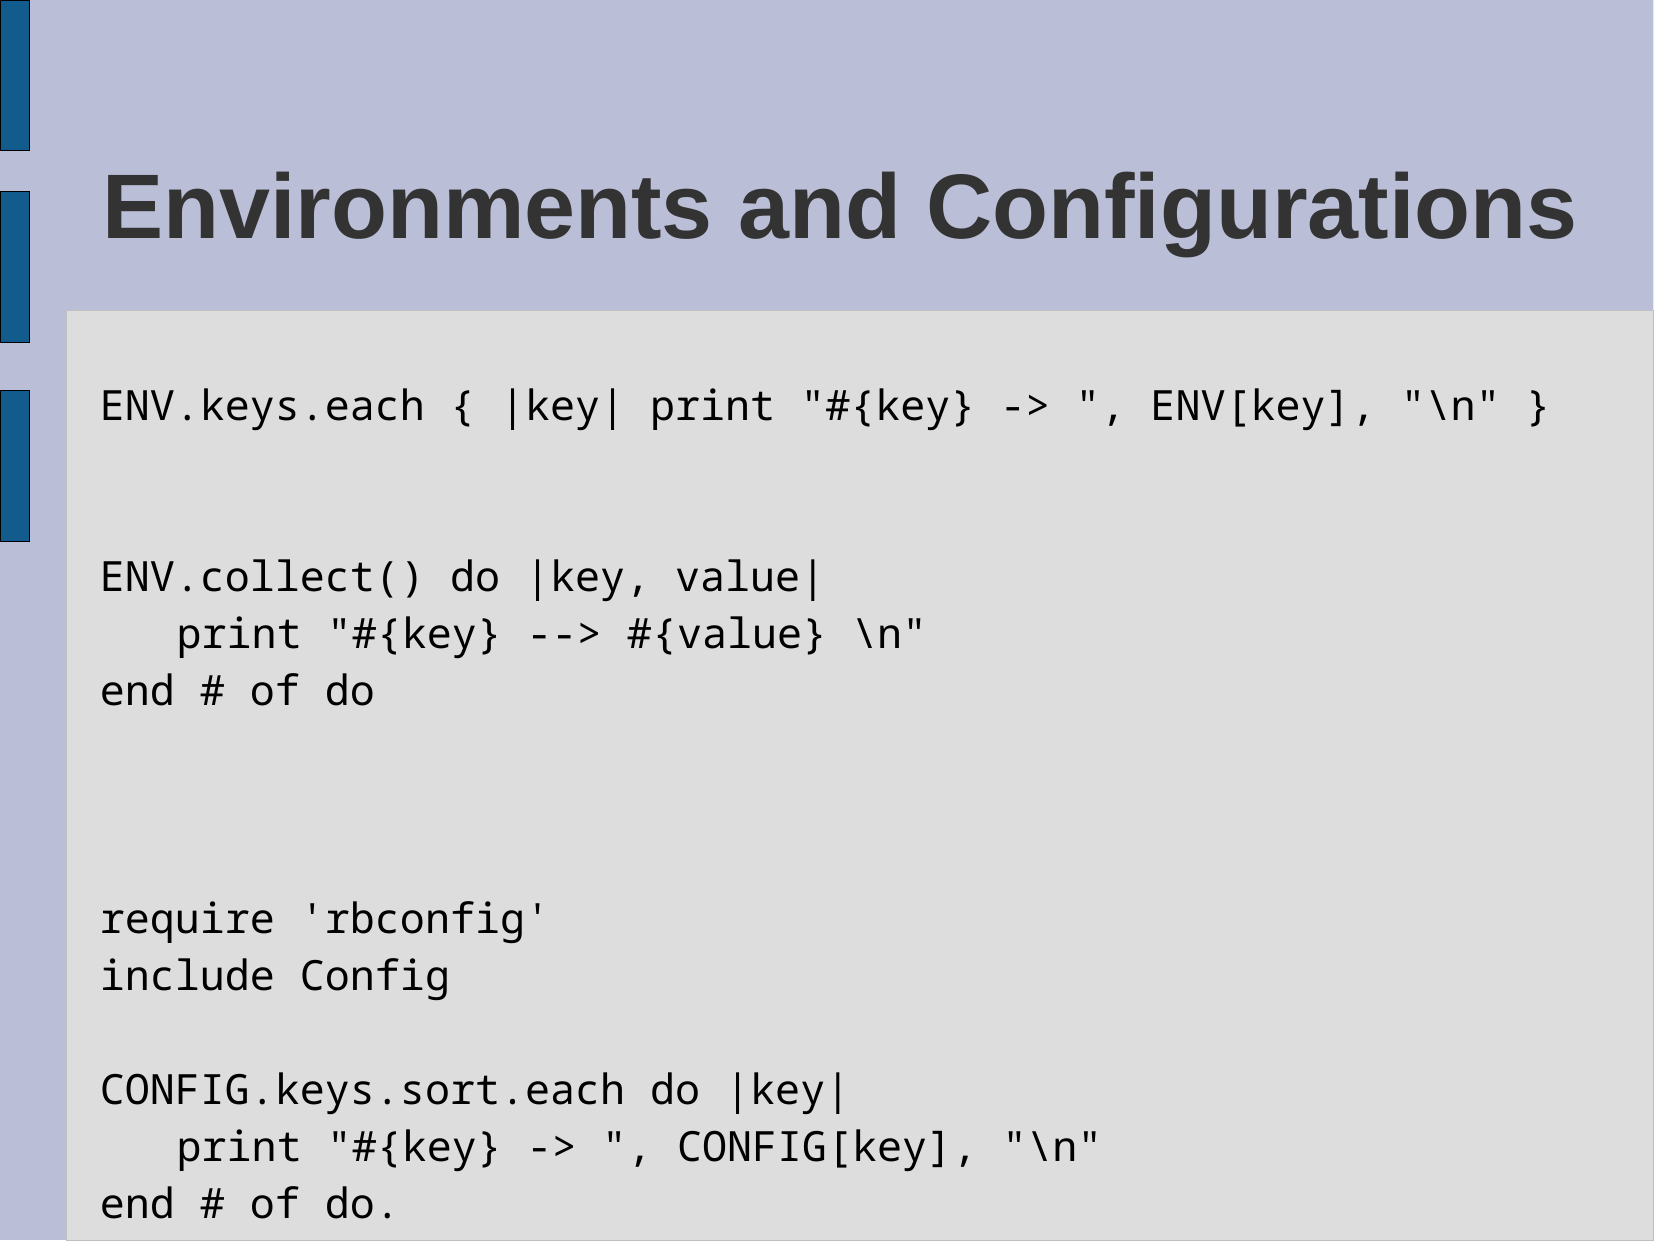

#
Environments and Configurations
ENV.keys.each { |key| print "#{key} -> ", ENV[key], "\n" }
ENV.collect() do |key, value|
print "#{key} --> #{value} \n"
end # of do
require 'rbconfig'
include Config
CONFIG.keys.sort.each do |key|
print "#{key} -> ", CONFIG[key], "\n"
end # of do.